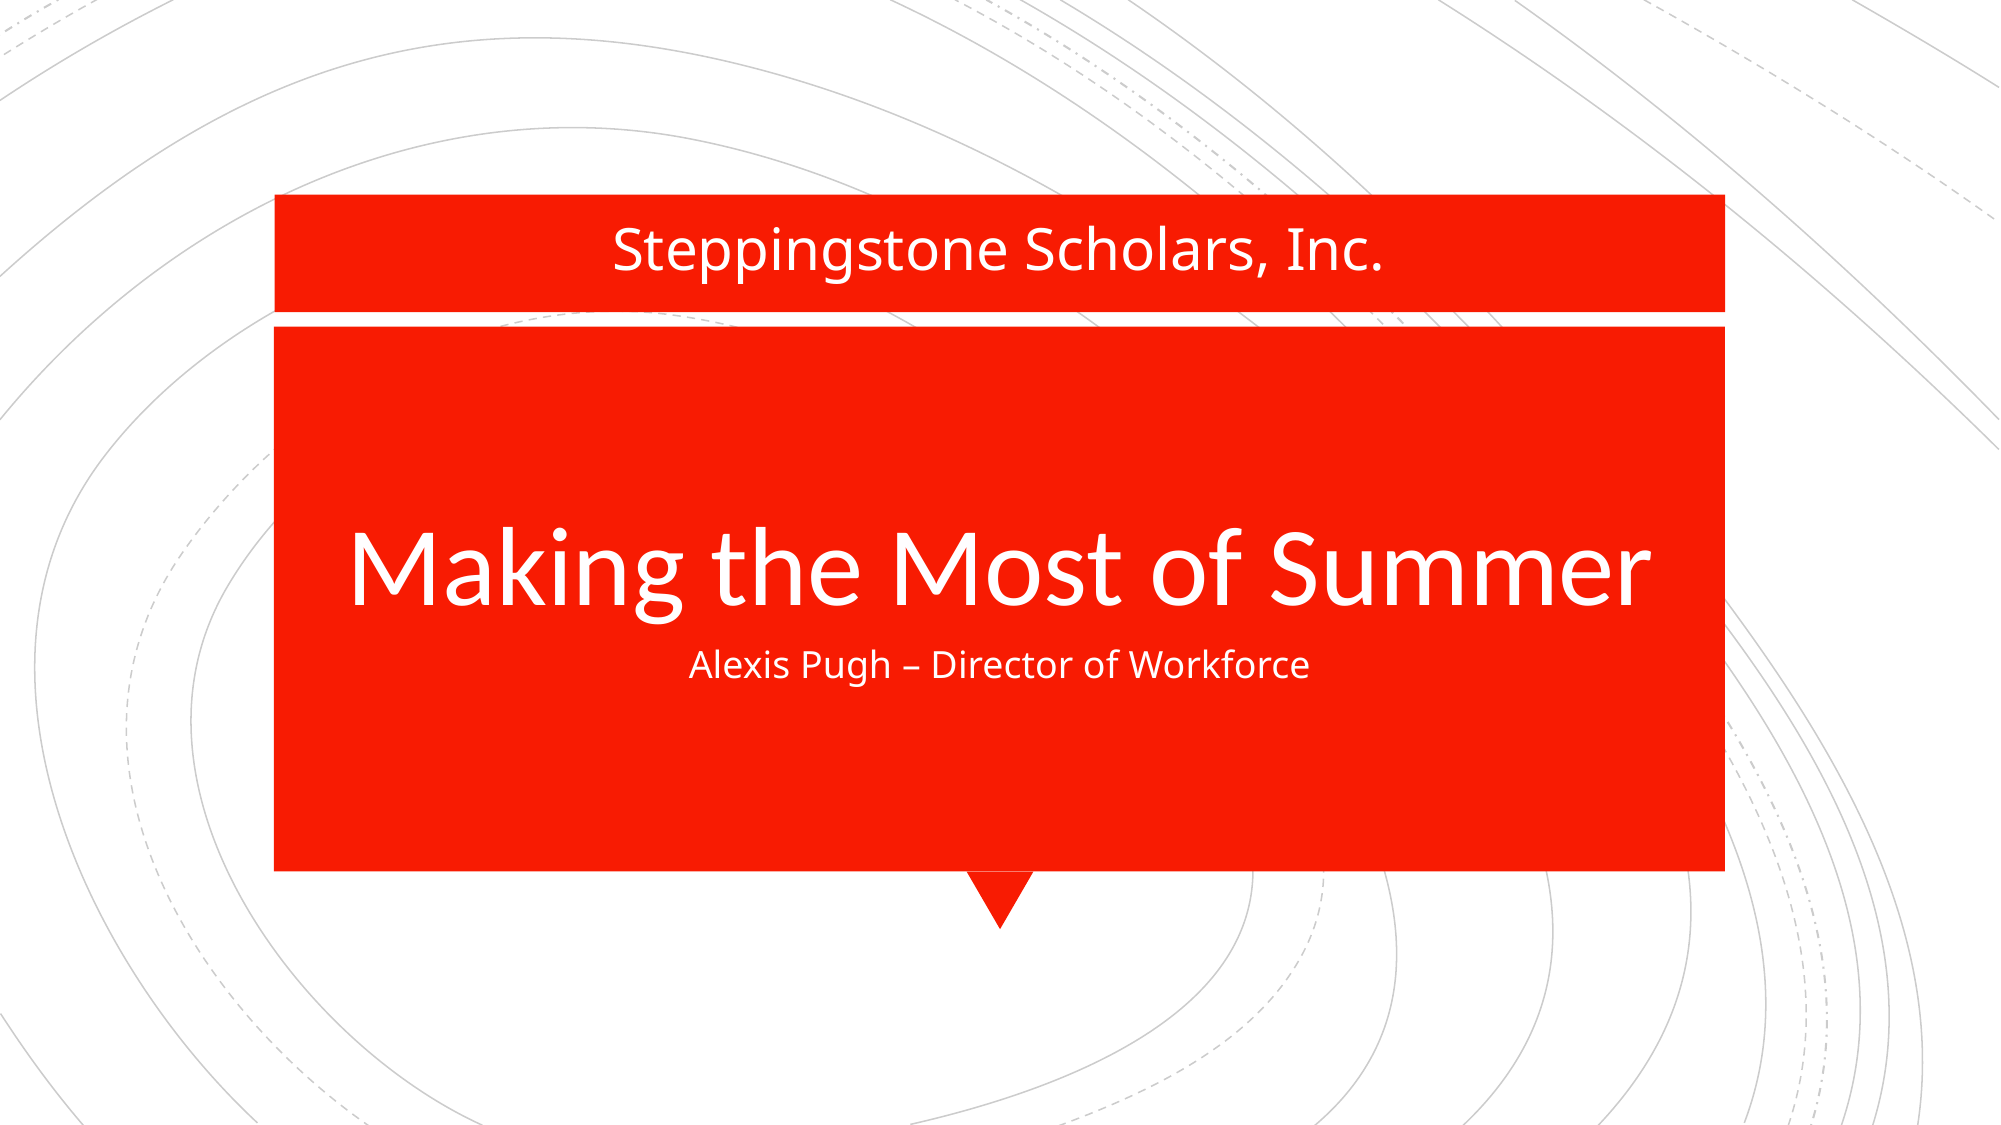

Steppingstone Scholars, Inc.
# Making the Most of Summer
Alexis Pugh – Director of Workforce